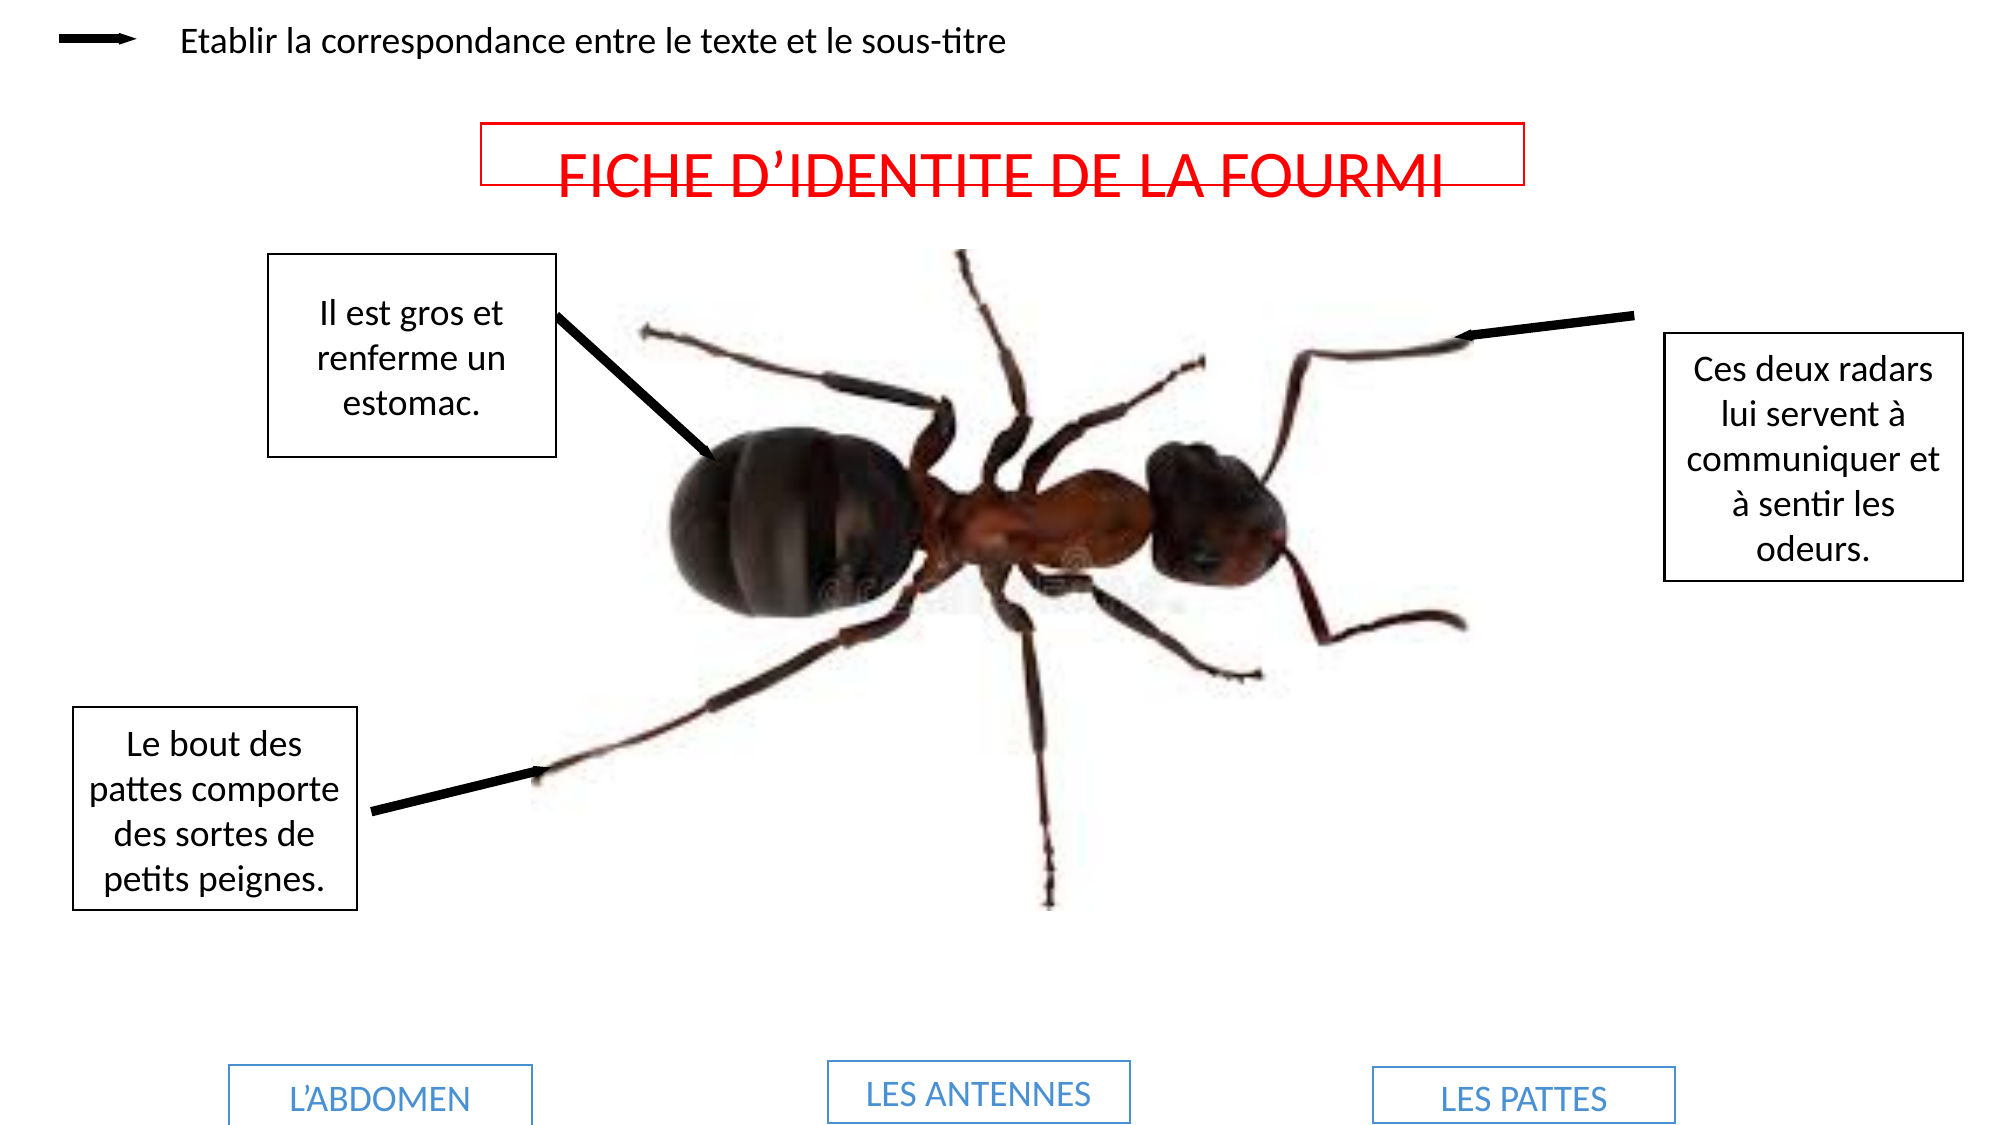

Etablir la correspondance entre le texte et le sous-titre
FICHE D’IDENTITE DE LA FOURMI
Il est gros et renferme un estomac.
Ces deux radars lui servent à communiquer et à sentir les odeurs.
Le bout des pattes comporte des sortes de petits peignes.
LES ANTENNES
L’ABDOMEN
LES PATTES